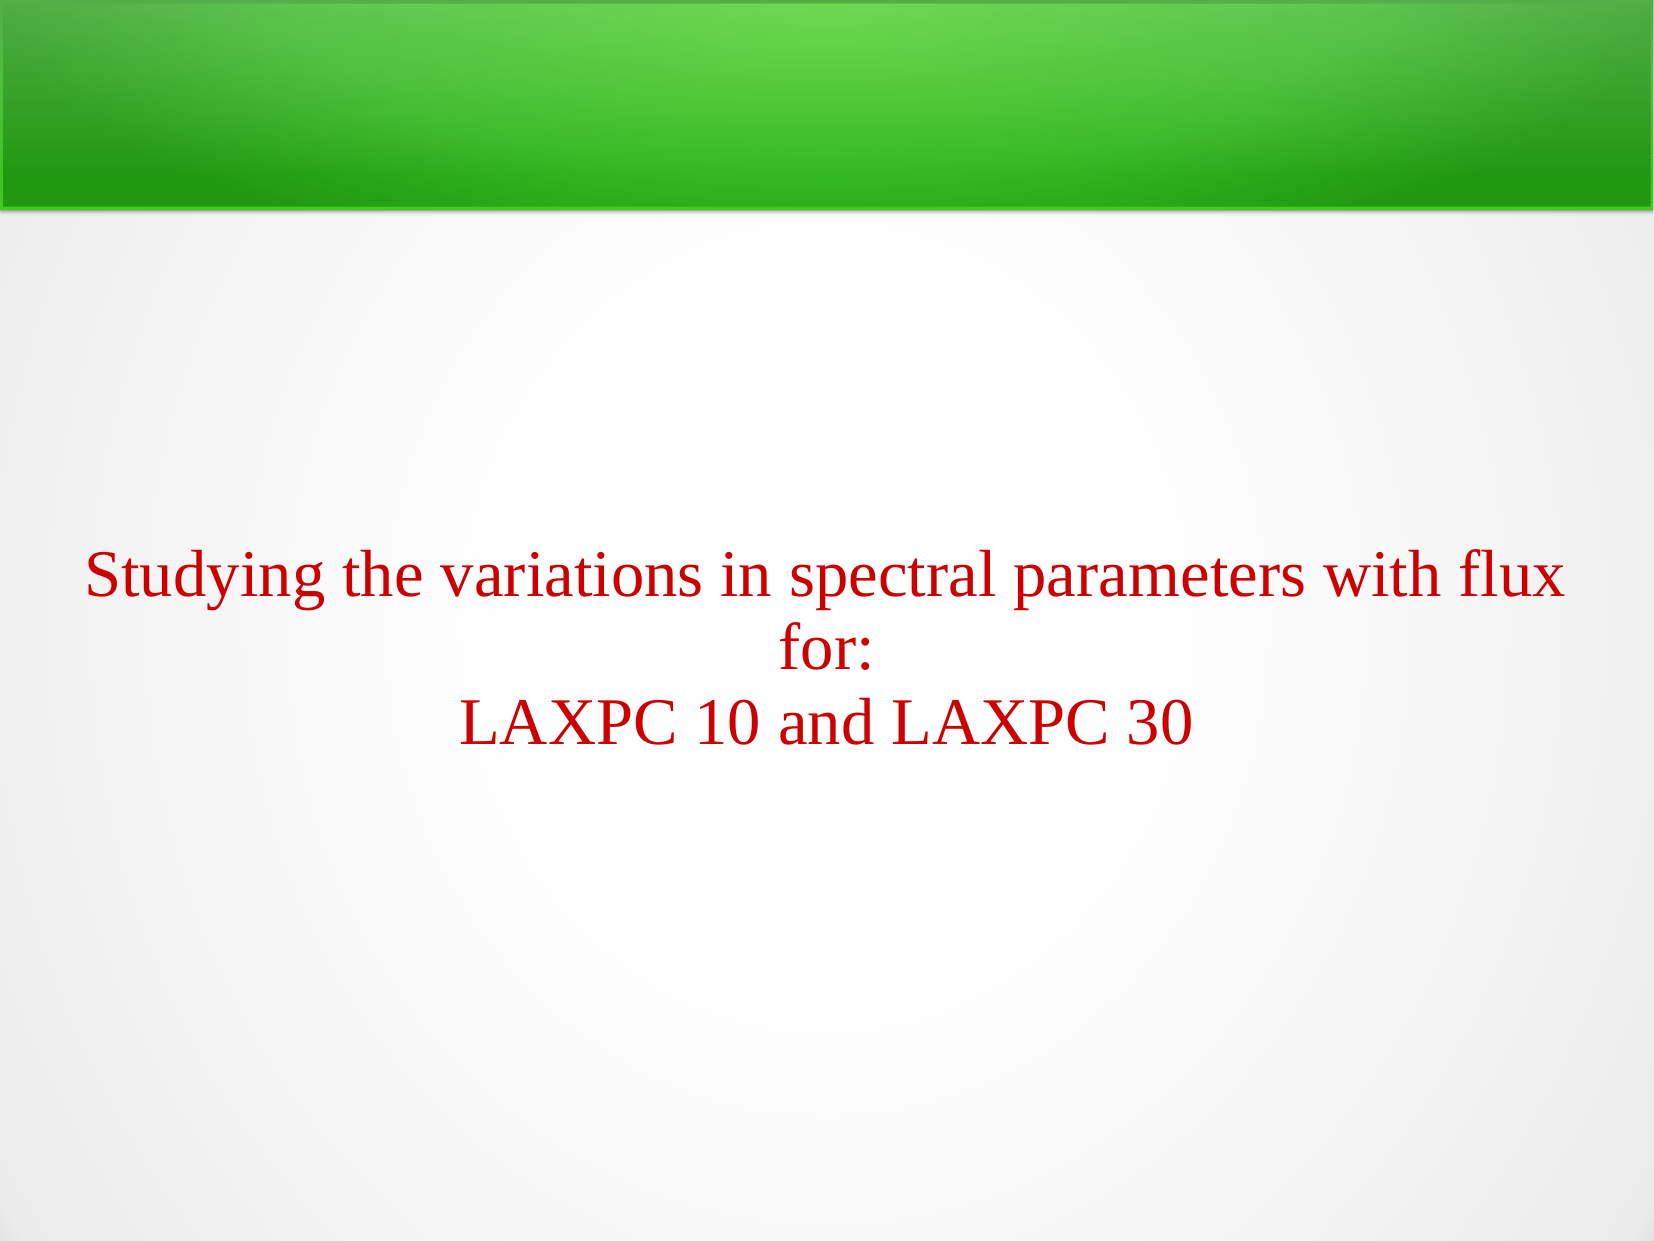

# Studying the variations in spectral parameters with flux for:
LAXPC 10 and LAXPC 30